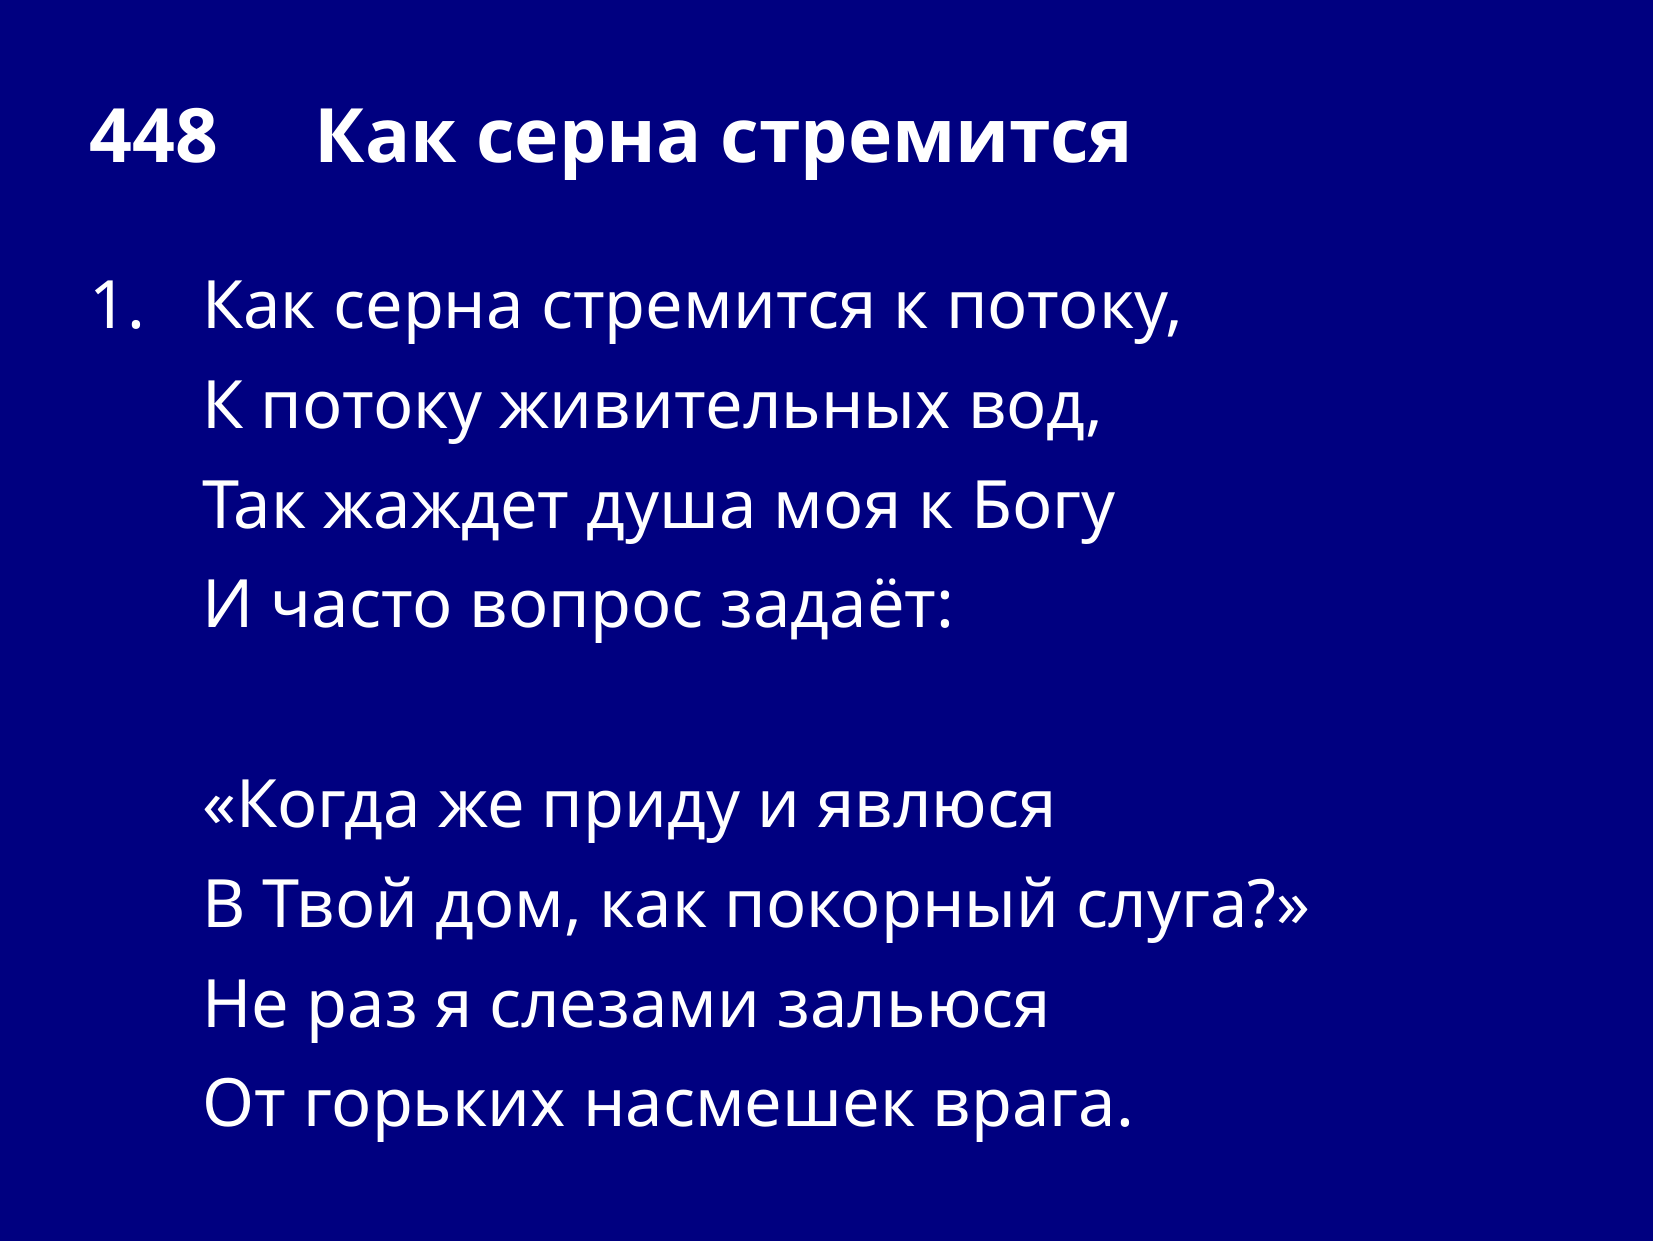

448	Как серна стремится
1.	Как серна стремится к потоку,
	К потоку живительных вод,
	Так жаждет душа моя к Богу
	И часто вопрос задаёт:
	«Когда же приду и явлюся
	В Твой дом, как покорный слуга?»
	Не раз я слезами зальюся
	От горьких насмешек врага.